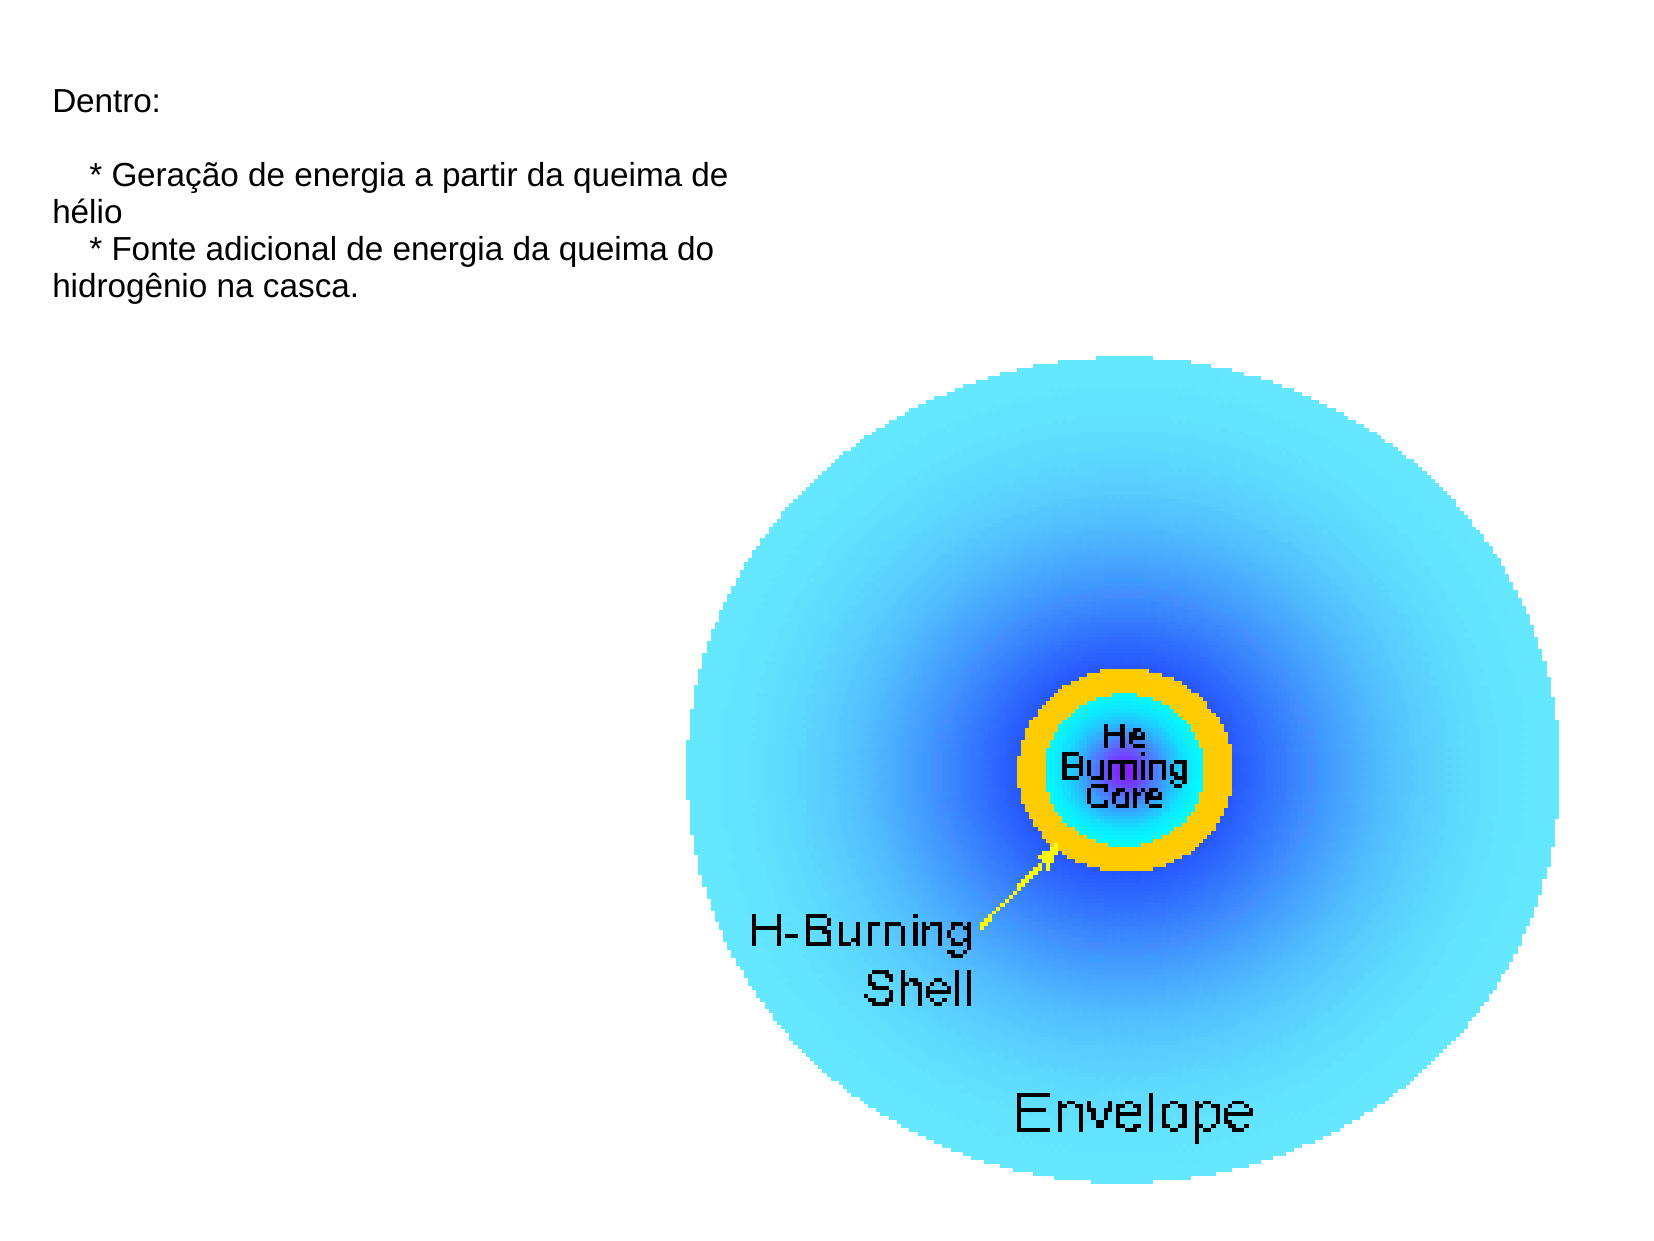

Dentro:
 * Geração de energia a partir da queima de hélio
 * Fonte adicional de energia da queima do hidrogênio na casca.